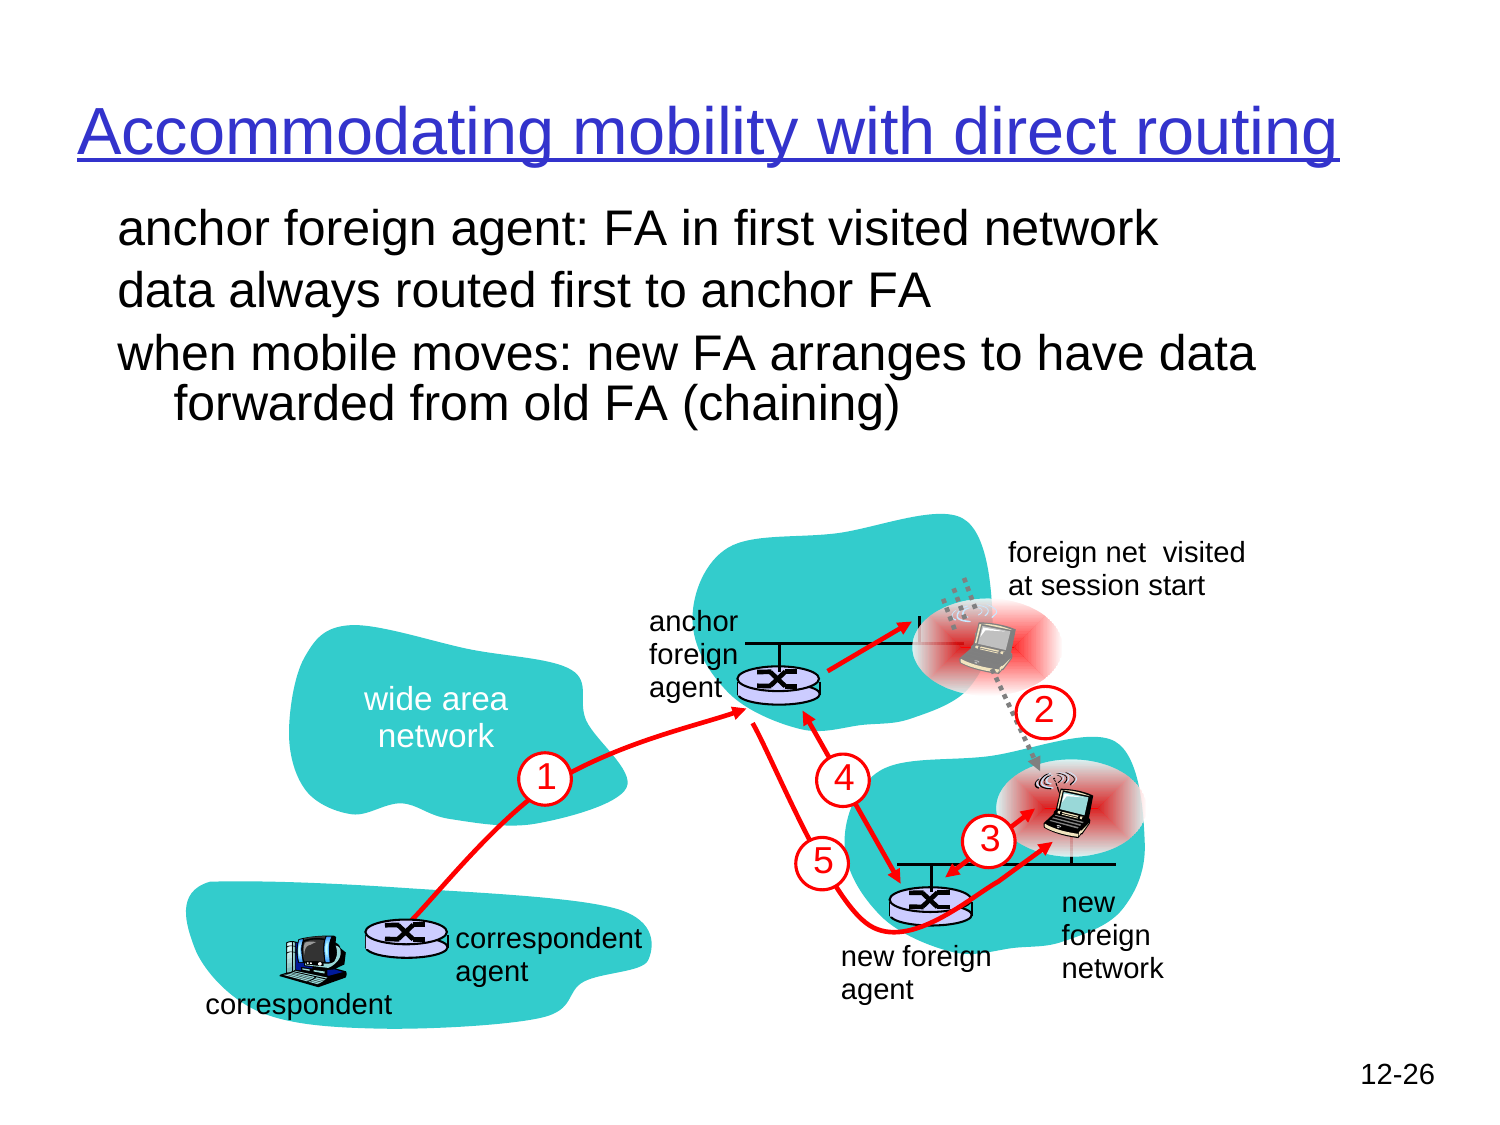

# Accommodating mobility with direct routing
anchor foreign agent: FA in first visited network
data always routed first to anchor FA
when mobile moves: new FA arranges to have data forwarded from old FA (chaining)
foreign net visited
at session start
anchor
foreign
agent
wide area network
2
1
4
3
5
new
foreign
network
correspondent
agent
new foreign
agent
correspondent
26